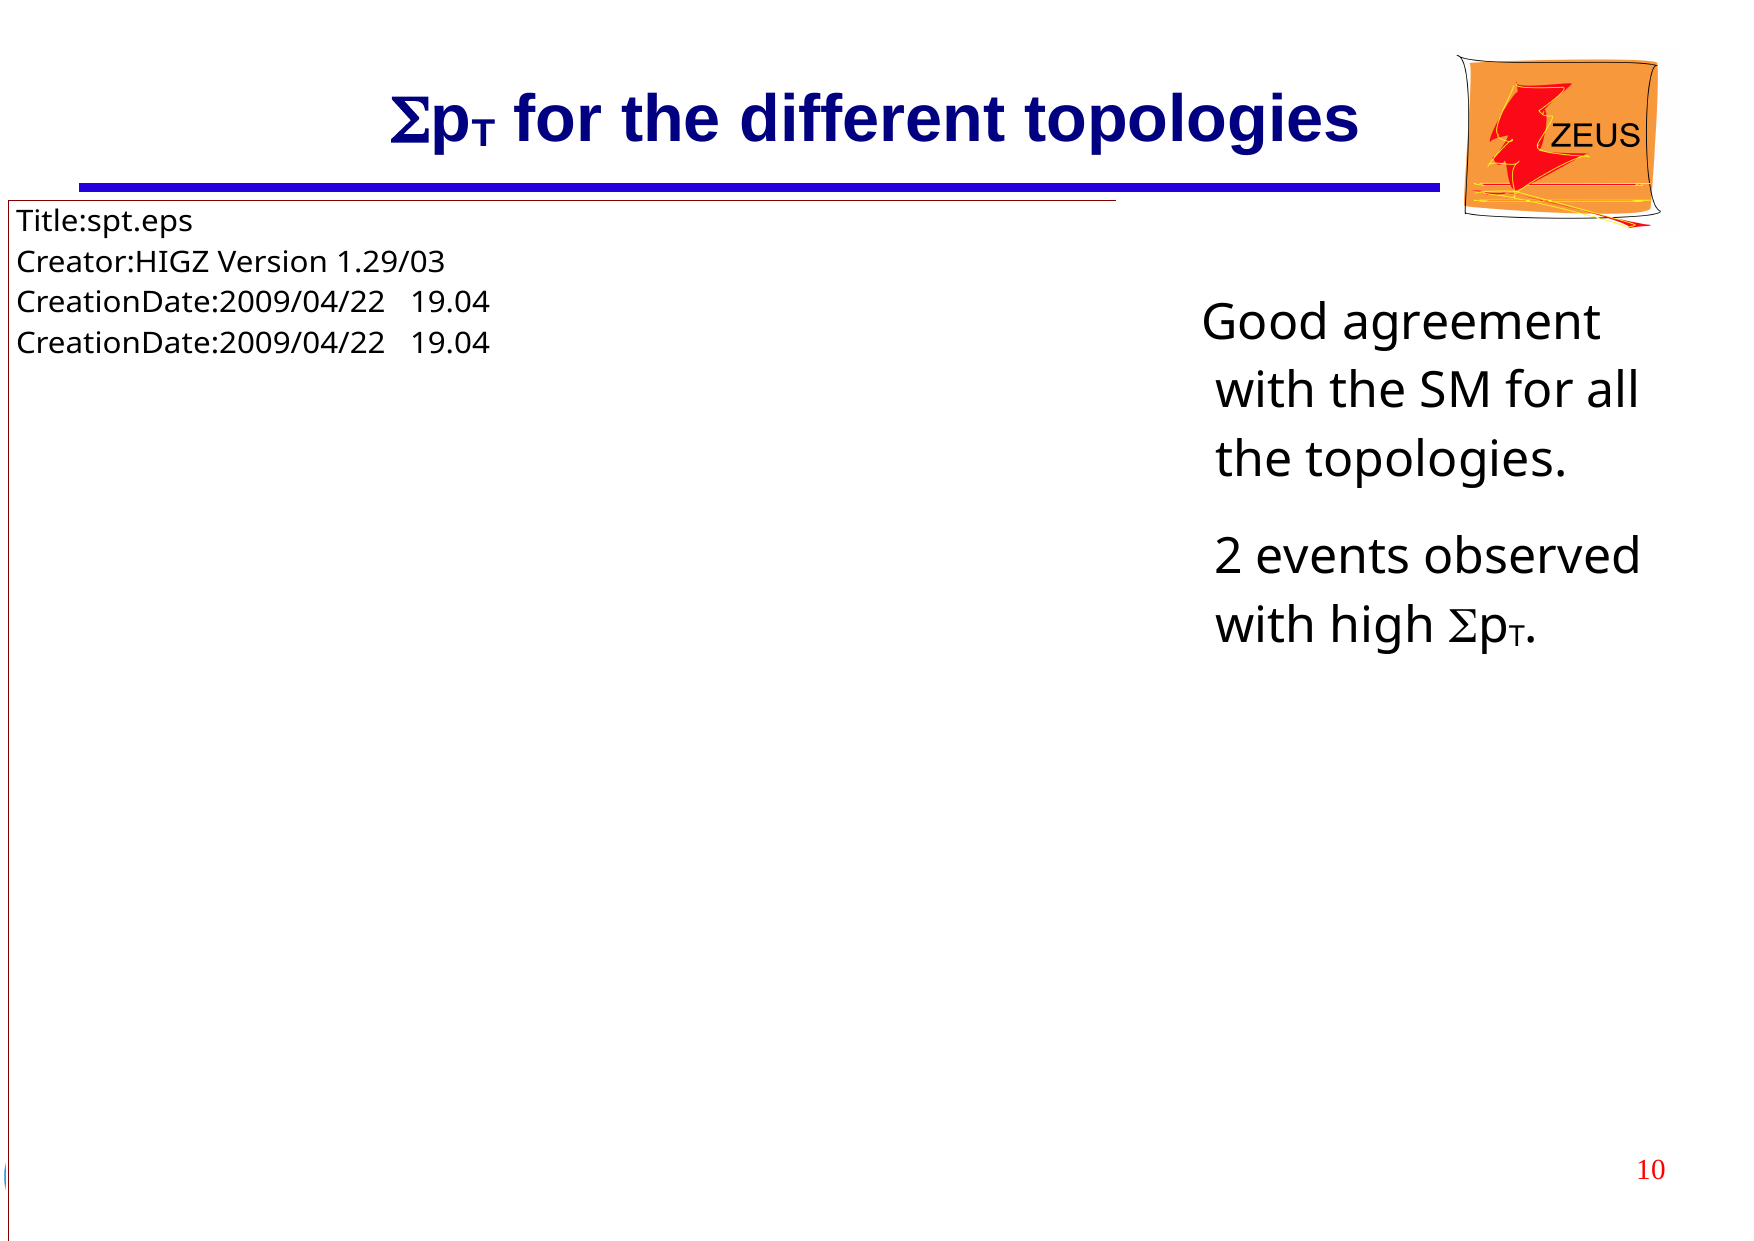

# SpT for the different topologies
 Good agreement with the SM for all the topologies.
 2 events observed with high SpT.
10